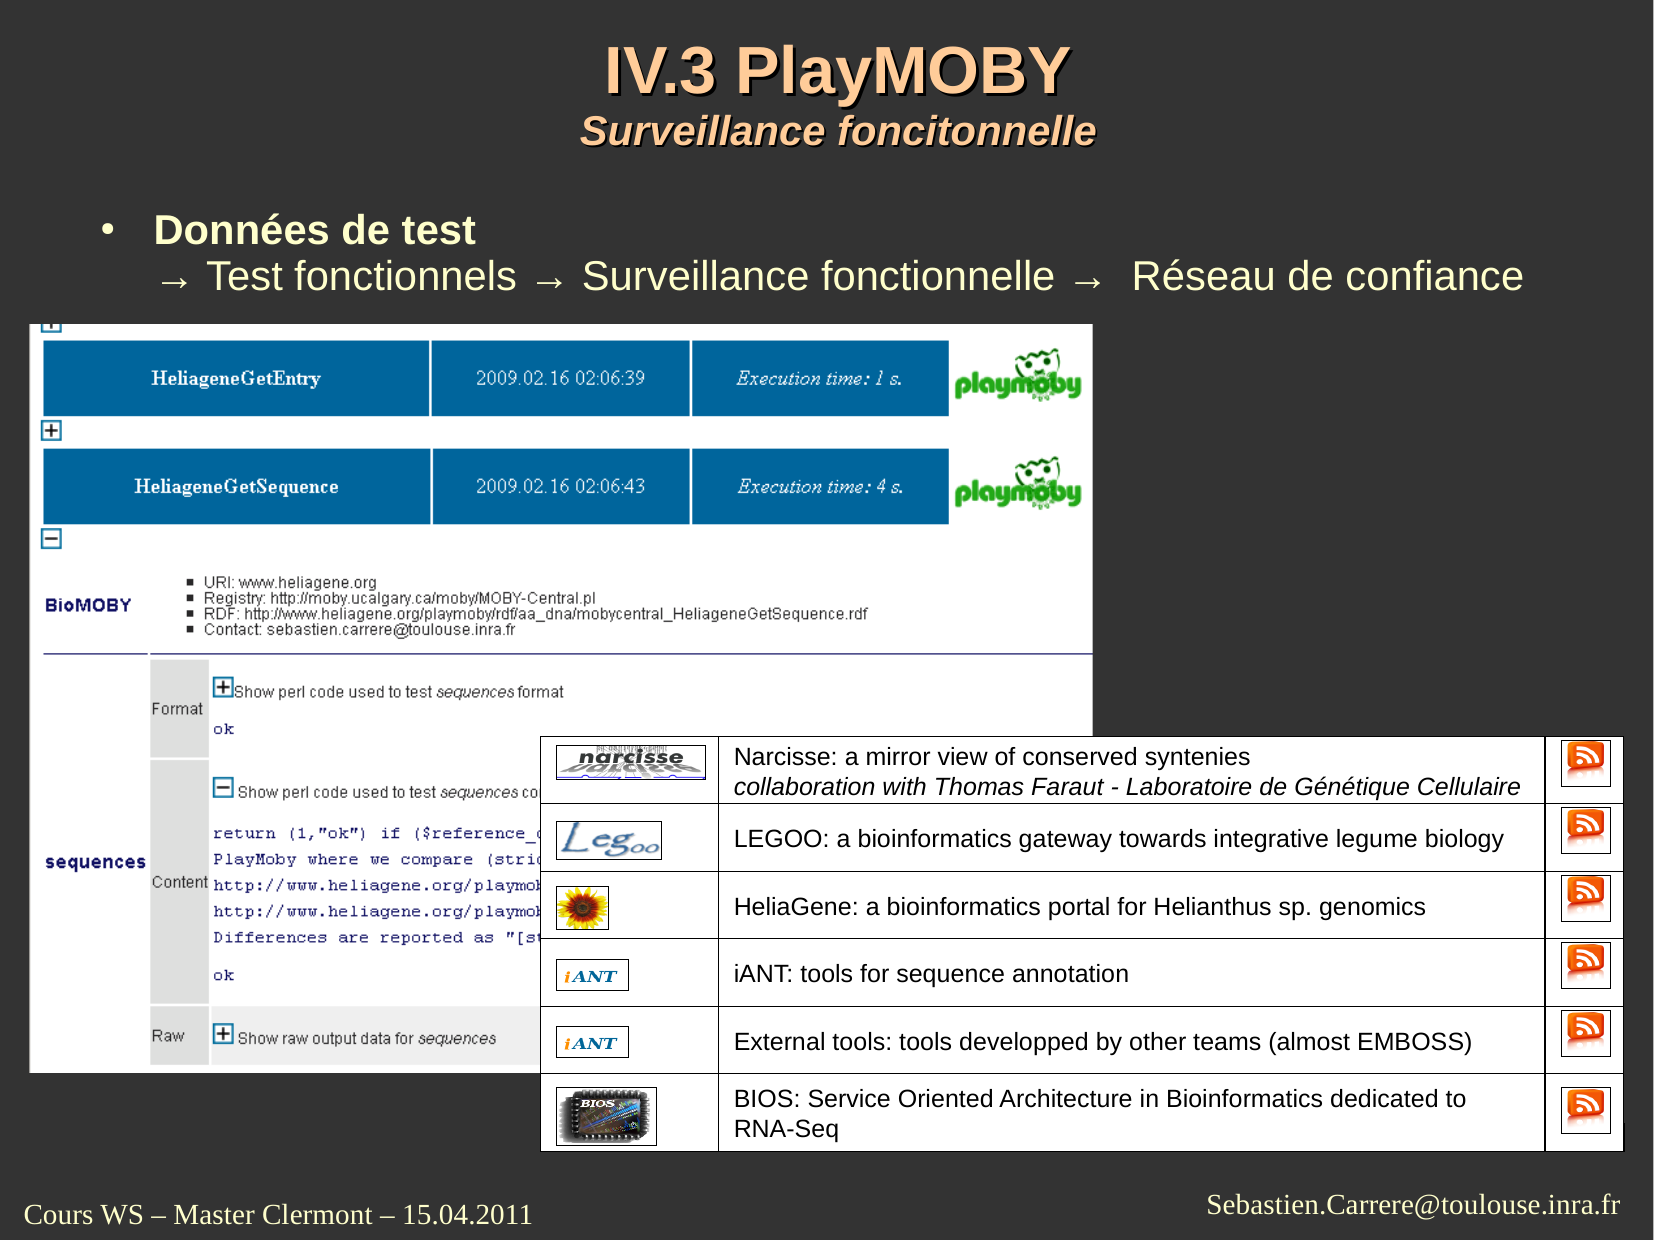

IV.3 PlayMOBY
Surveillance foncitonnelle
# Données de test → Test fonctionnels → Surveillance fonctionnelle → Réseau de confiance
Narcisse: a mirror view of conserved syntenies
collaboration with Thomas Faraut - Laboratoire de Génétique Cellulaire
LEGOO: a bioinformatics gateway towards integrative legume biology
HeliaGene: a bioinformatics portal for Helianthus sp. genomics
iANT: tools for sequence annotation
External tools: tools developped by other teams (almost EMBOSS)
BIOS: Service Oriented Architecture in Bioinformatics dedicated to RNA-Seq